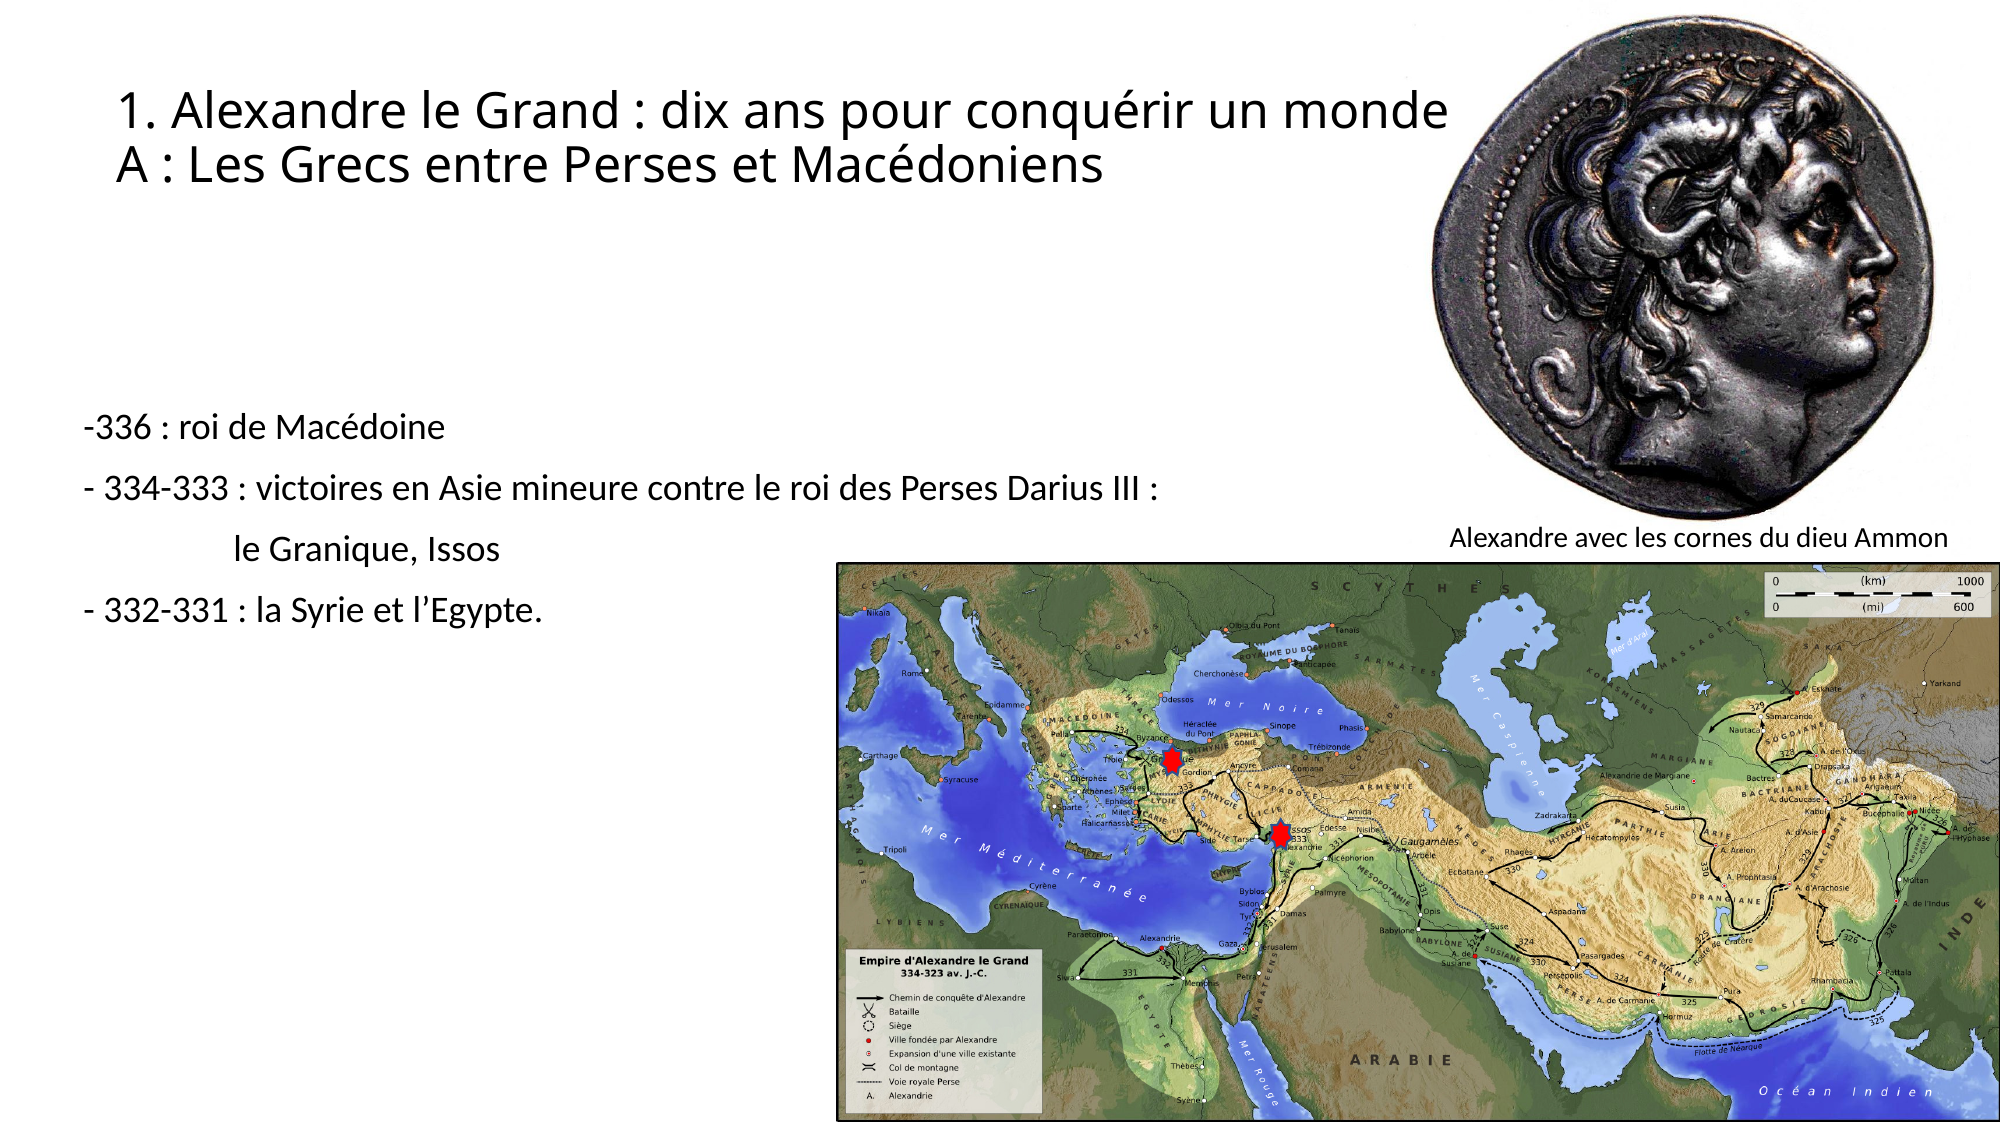

1. Alexandre le Grand : dix ans pour conquérir un monde
A : Les Grecs entre Perses et Macédoniens
# -336 : roi de Macédoine
- 334-333 : victoires en Asie mineure contre le roi des Perses Darius III :
		le Granique, Issos
- 332-331 : la Syrie et l’Egypte.
Alexandre avec les cornes du dieu Ammon